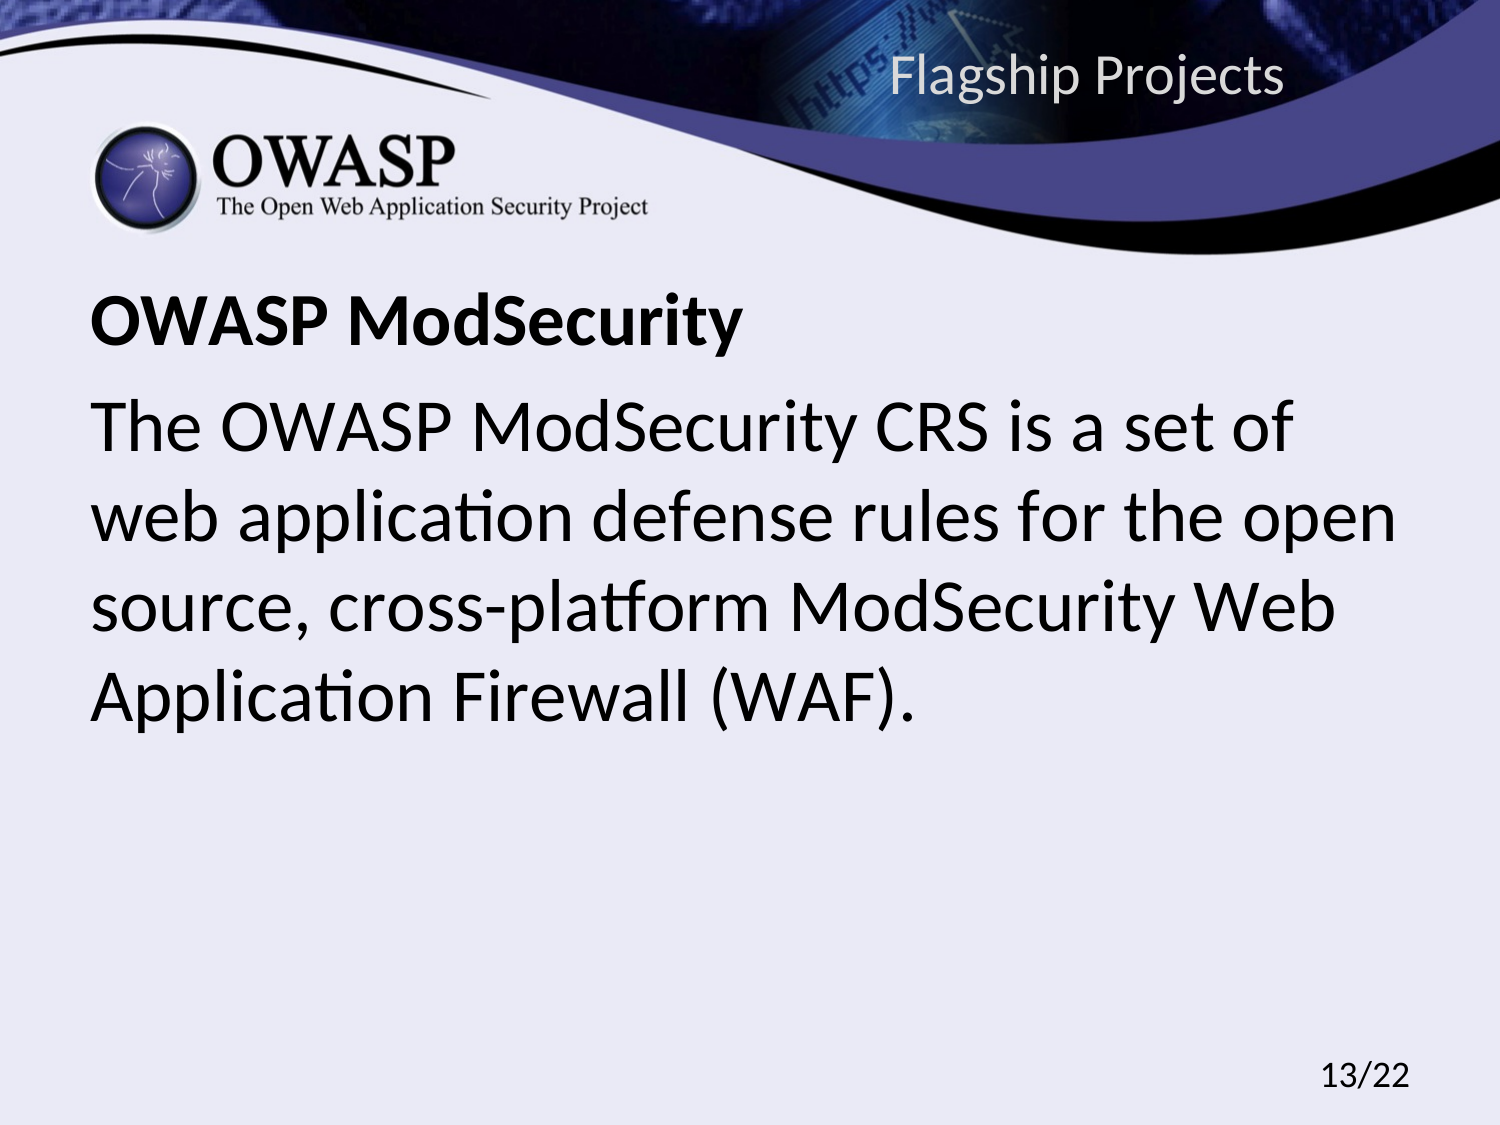

Flagship Projects
# OWASP ModSecurity
The OWASP ModSecurity CRS is a set of web application defense rules for the open source, cross-platform ModSecurity Web Application Firewall (WAF).
13